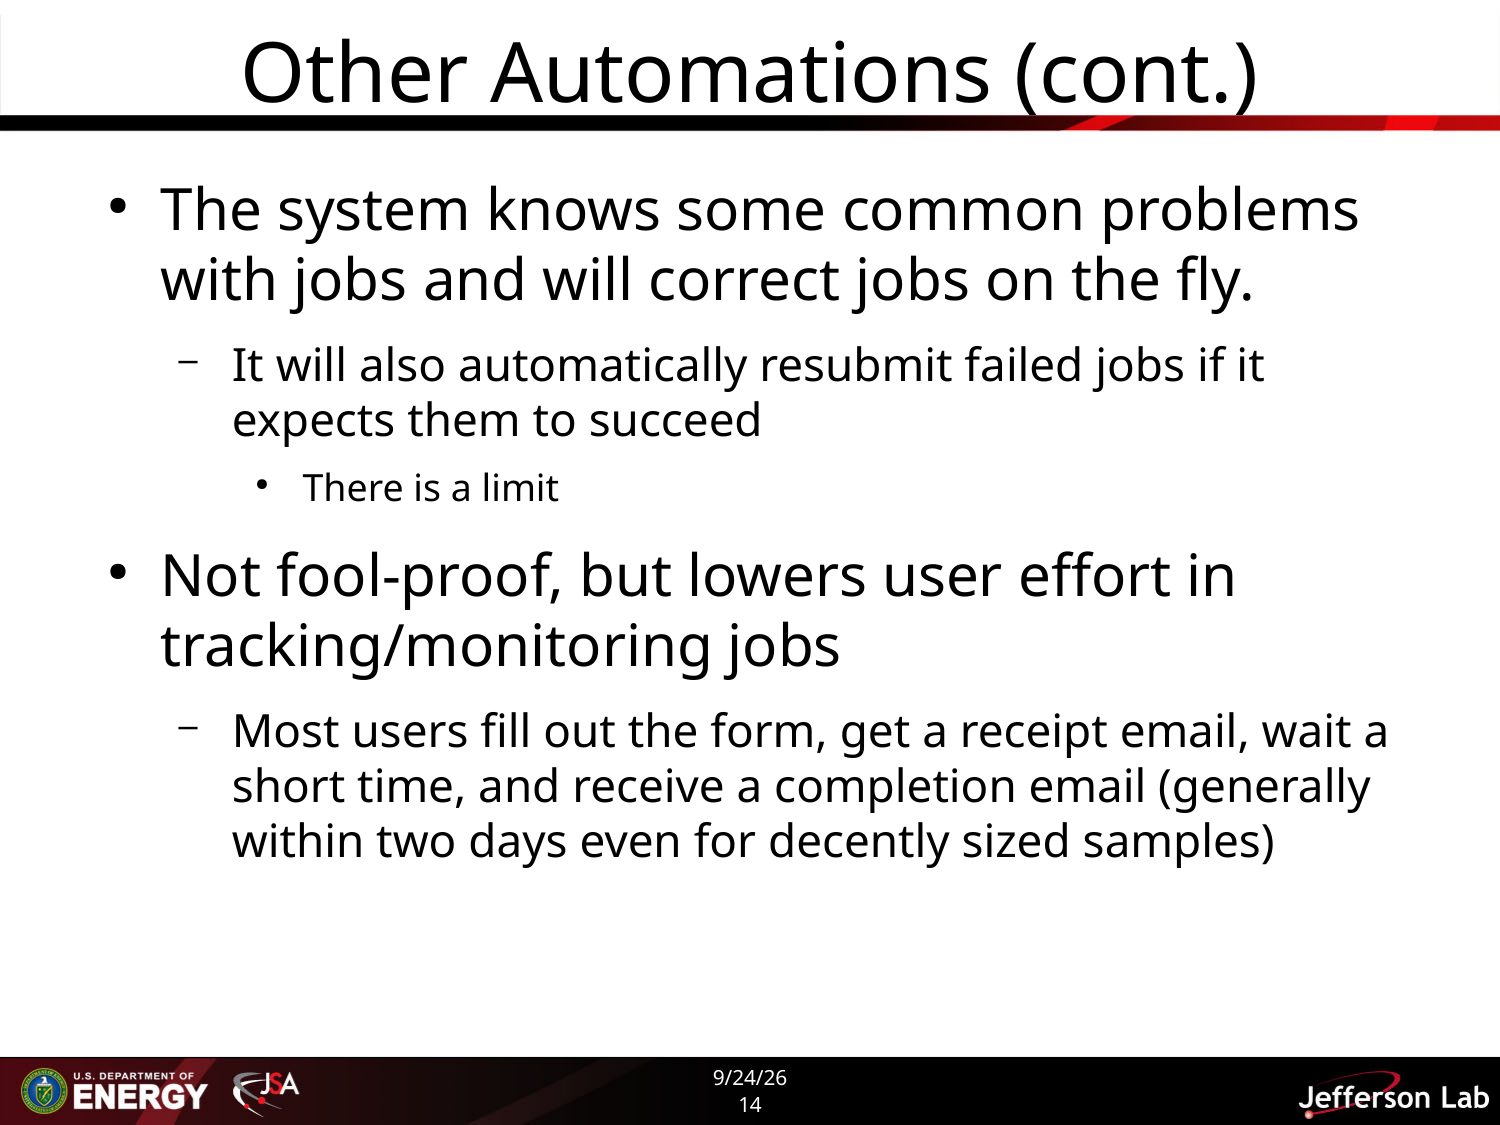

# Other Automations (cont.)
The system knows some common problems with jobs and will correct jobs on the fly.
It will also automatically resubmit failed jobs if it expects them to succeed
There is a limit
Not fool-proof, but lowers user effort in tracking/monitoring jobs
Most users fill out the form, get a receipt email, wait a short time, and receive a completion email (generally within two days even for decently sized samples)